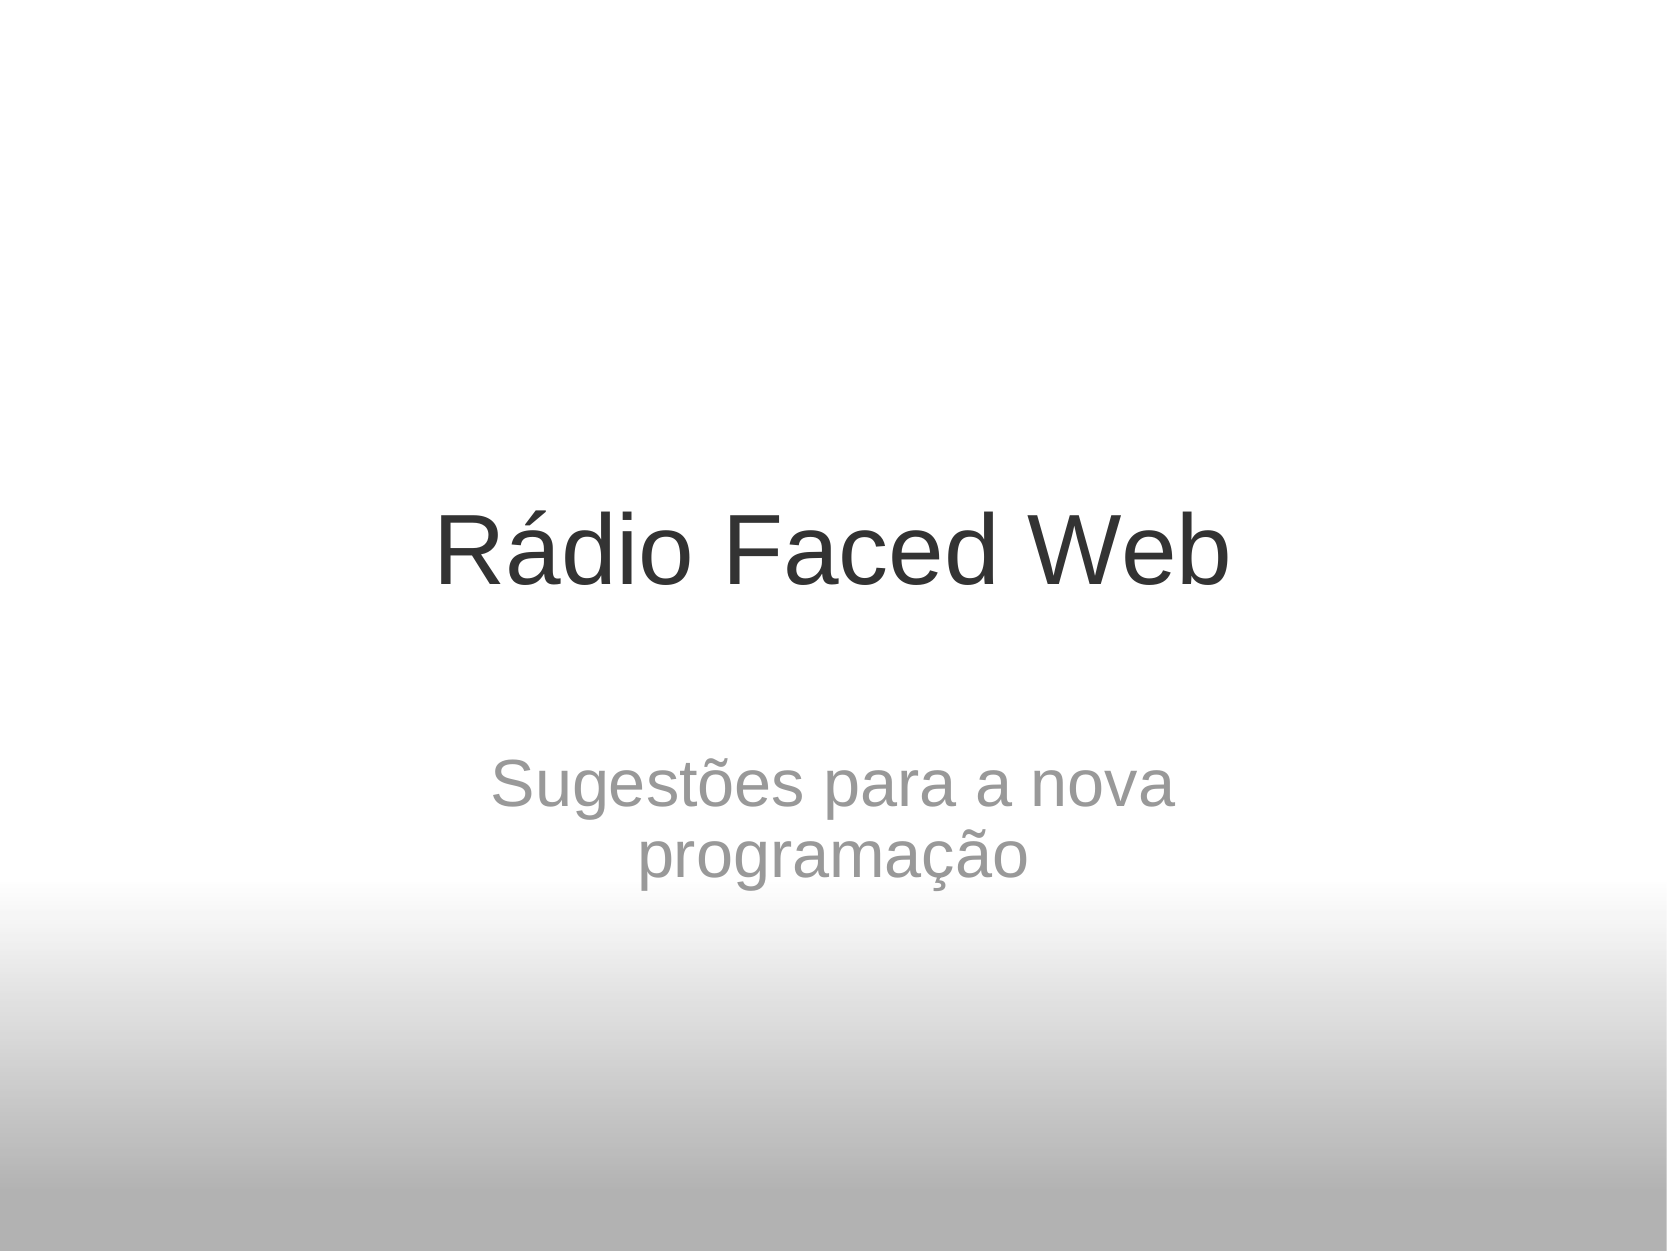

# Rádio Faced Web
Sugestões para a nova programação